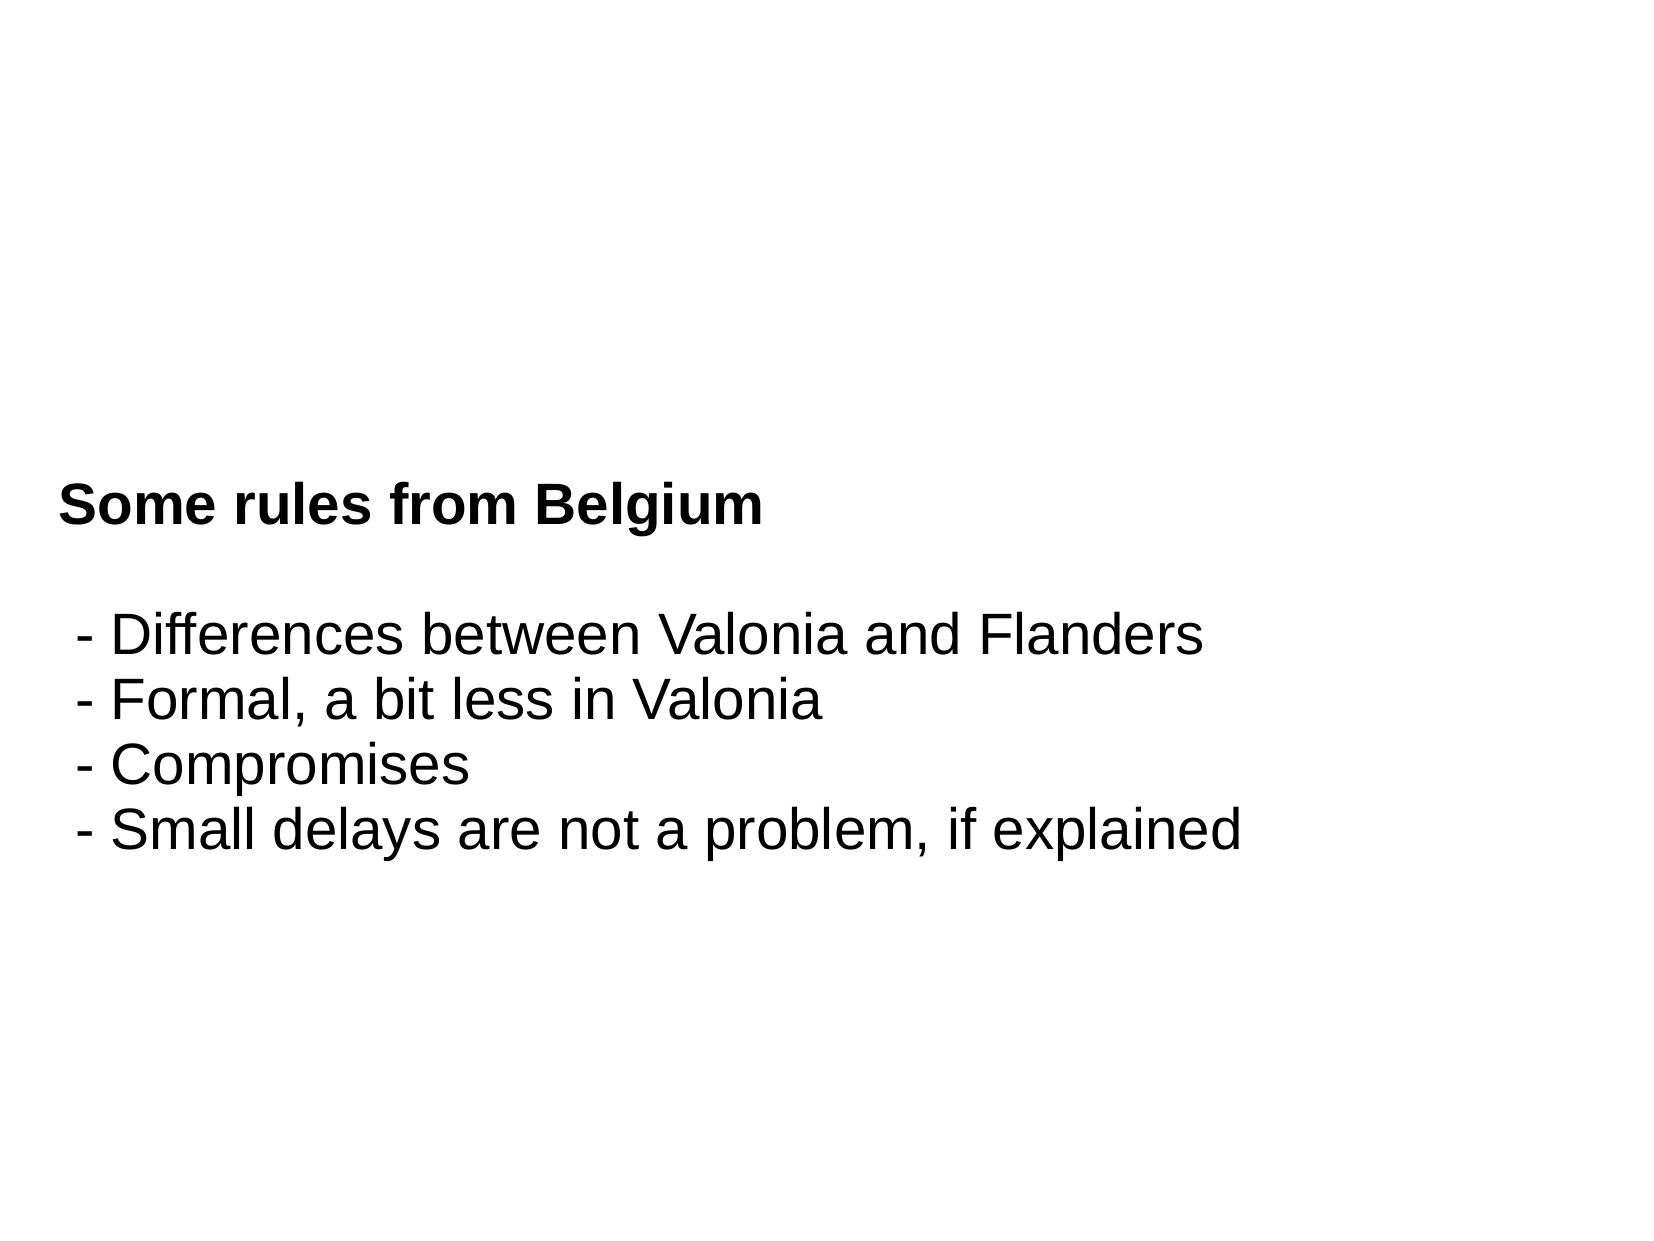

# Some rules from Belgium - Differences between Valonia and Flanders - Formal, a bit less in Valonia - Compromises - Small delays are not a problem, if explained